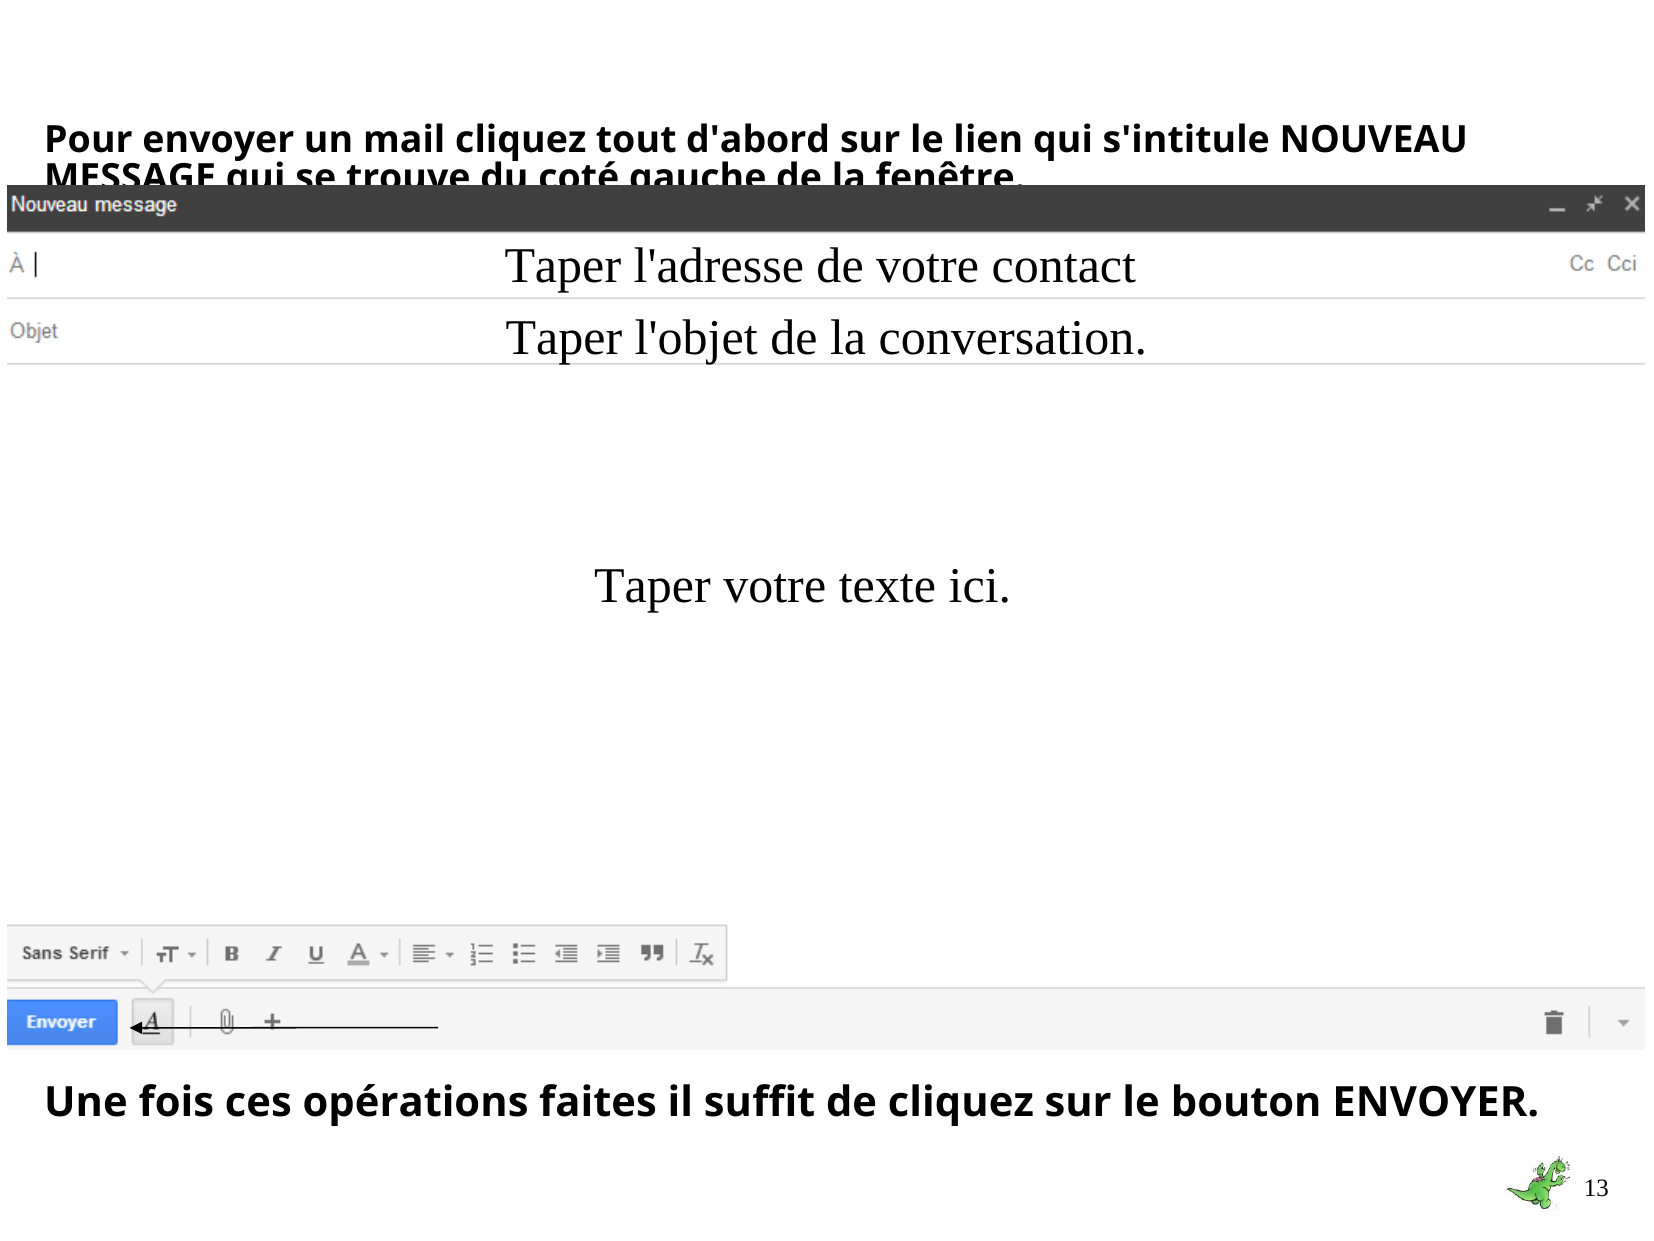

Pour envoyer un mail cliquez tout d'abord sur le lien qui s'intitule NOUVEAU
MESSAGE qui se trouve du coté gauche de la fenêtre.
Tapez l'adresse email de votre contact ou cliquez sur votre
contact
Taper l'adresse de votre contact
Taper l'objet de la conversation.
Tapez l'objet
de votre
 conversation.
Taper votre texte ici.
Tapez votre texte ici.
Une fois ces opérations faites il suffit de cliquez sur le bouton ENVOYER.
13